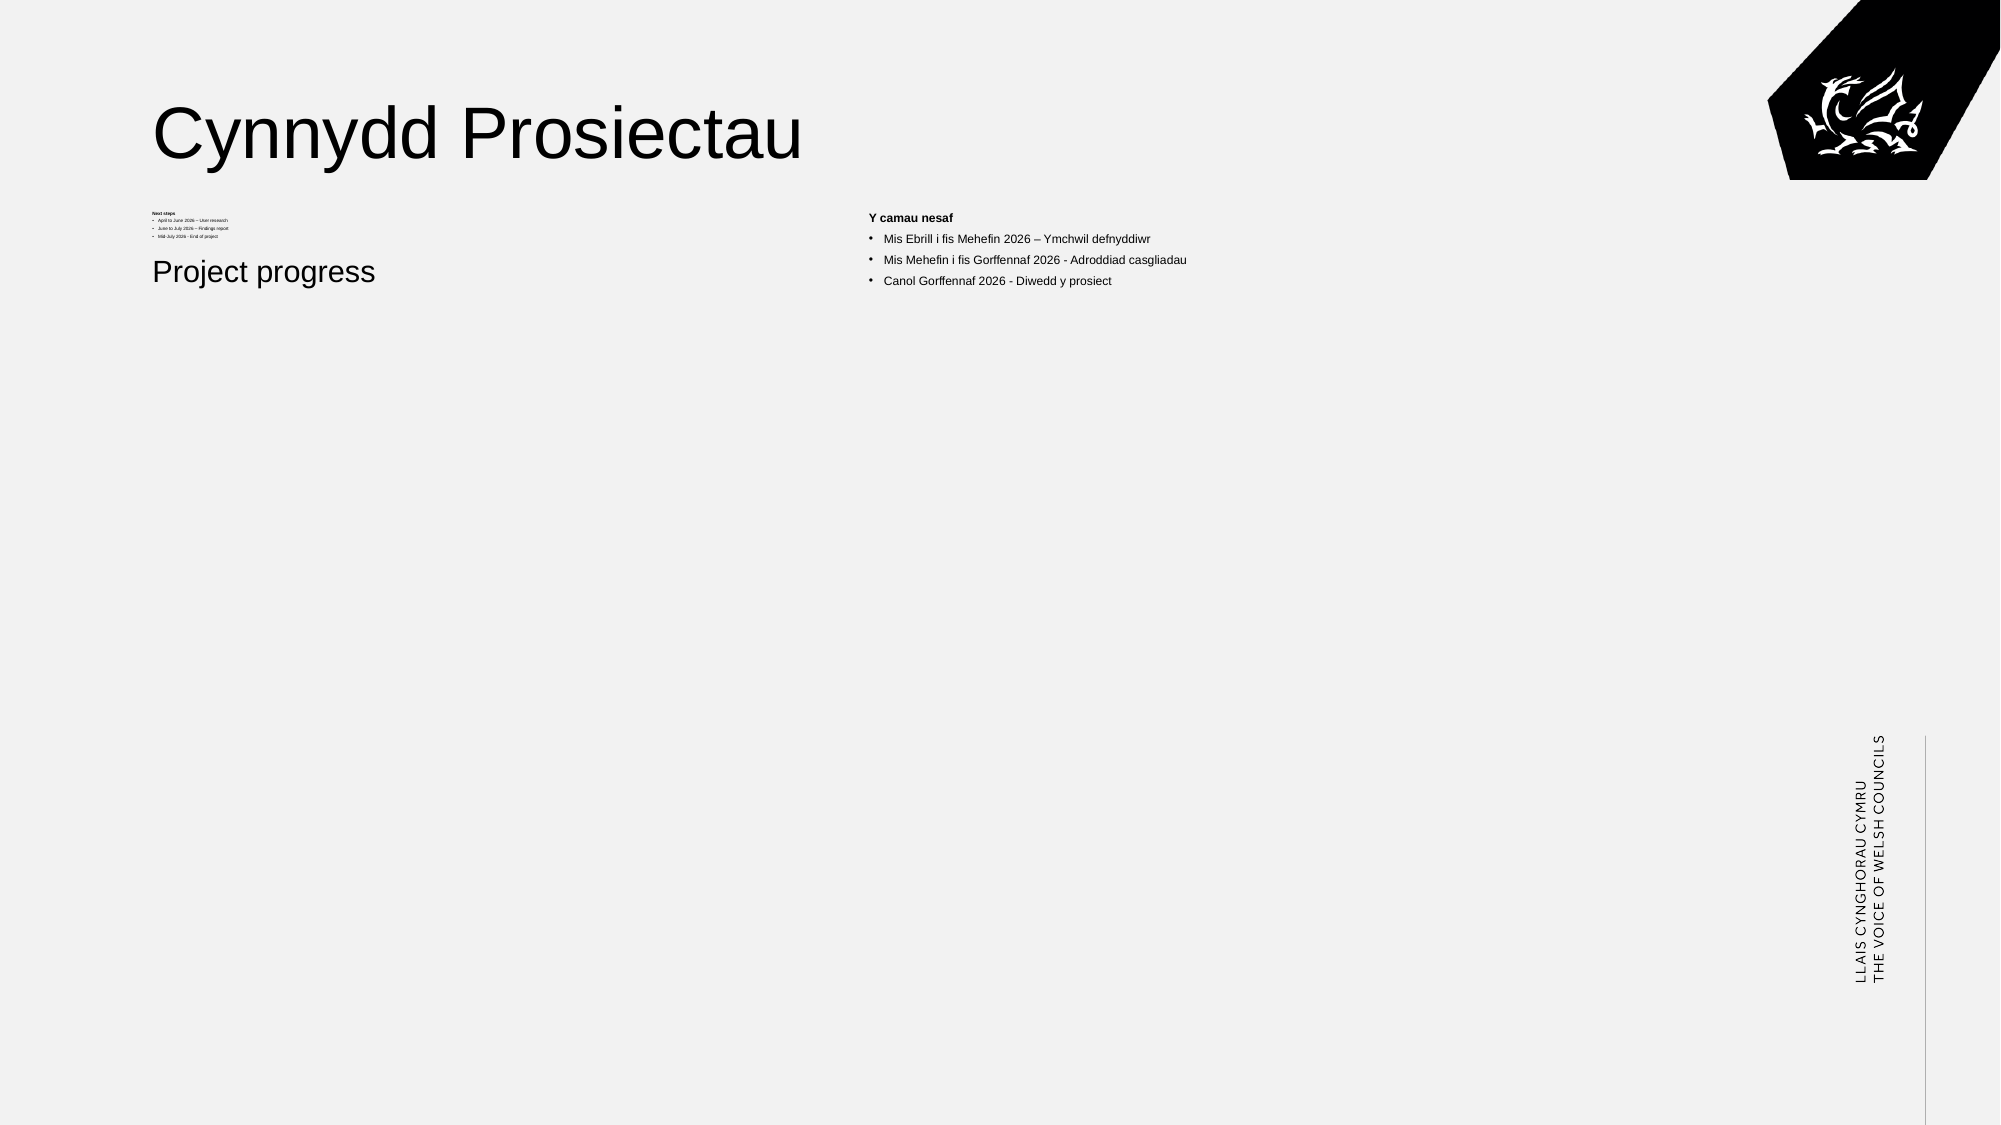

Cynnydd Prosiectau
# Next steps
April to June 2026 – User research
June to July 2026 – Findings report
Mid-July 2026 - End of project
Y camau nesaf
Mis Ebrill i fis Mehefin 2026 – Ymchwil defnyddiwr
Mis Mehefin i fis Gorffennaf 2026 - Adroddiad casgliadau
Canol Gorffennaf 2026 - Diwedd y prosiect
Project progress